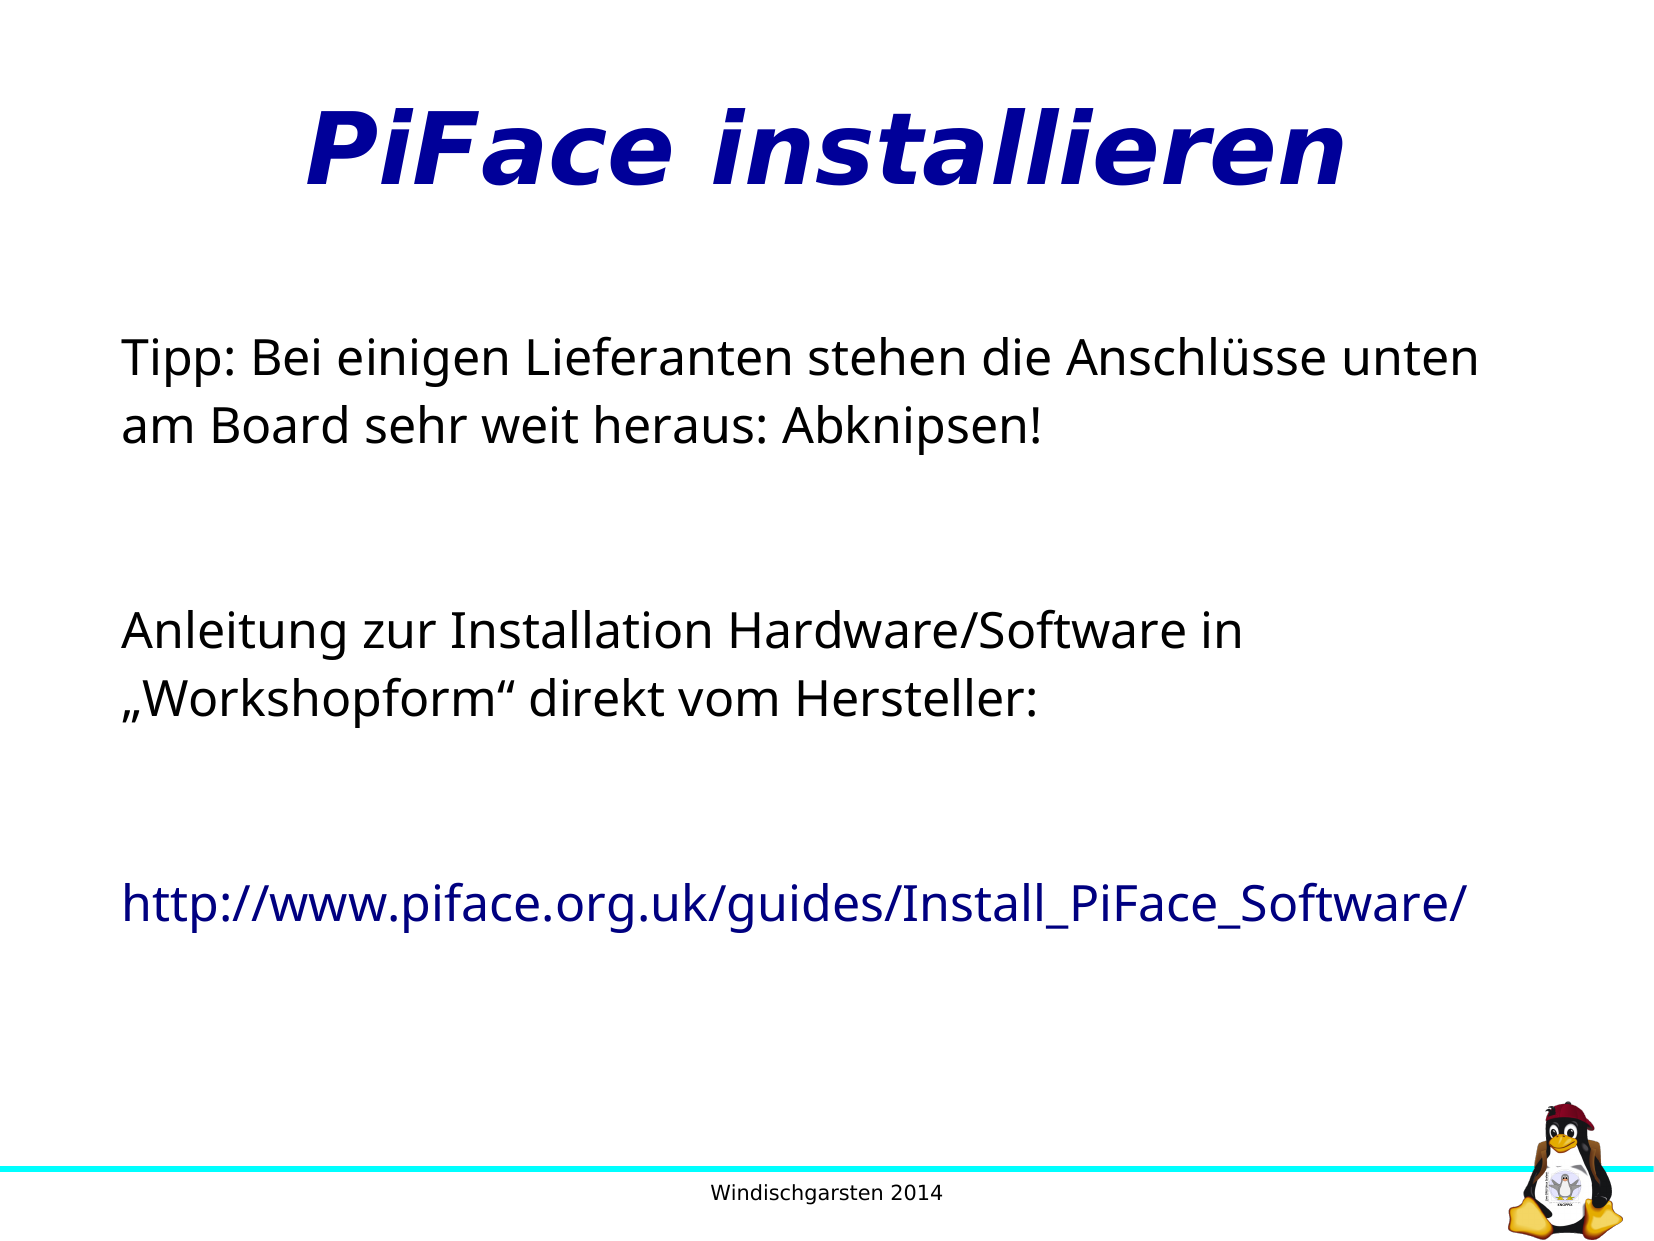

# PiFace installieren
Tipp: Bei einigen Lieferanten stehen die Anschlüsse unten am Board sehr weit heraus: Abknipsen!
Anleitung zur Installation Hardware/Software in „Workshopform“ direkt vom Hersteller:
http://www.piface.org.uk/guides/Install_PiFace_Software/